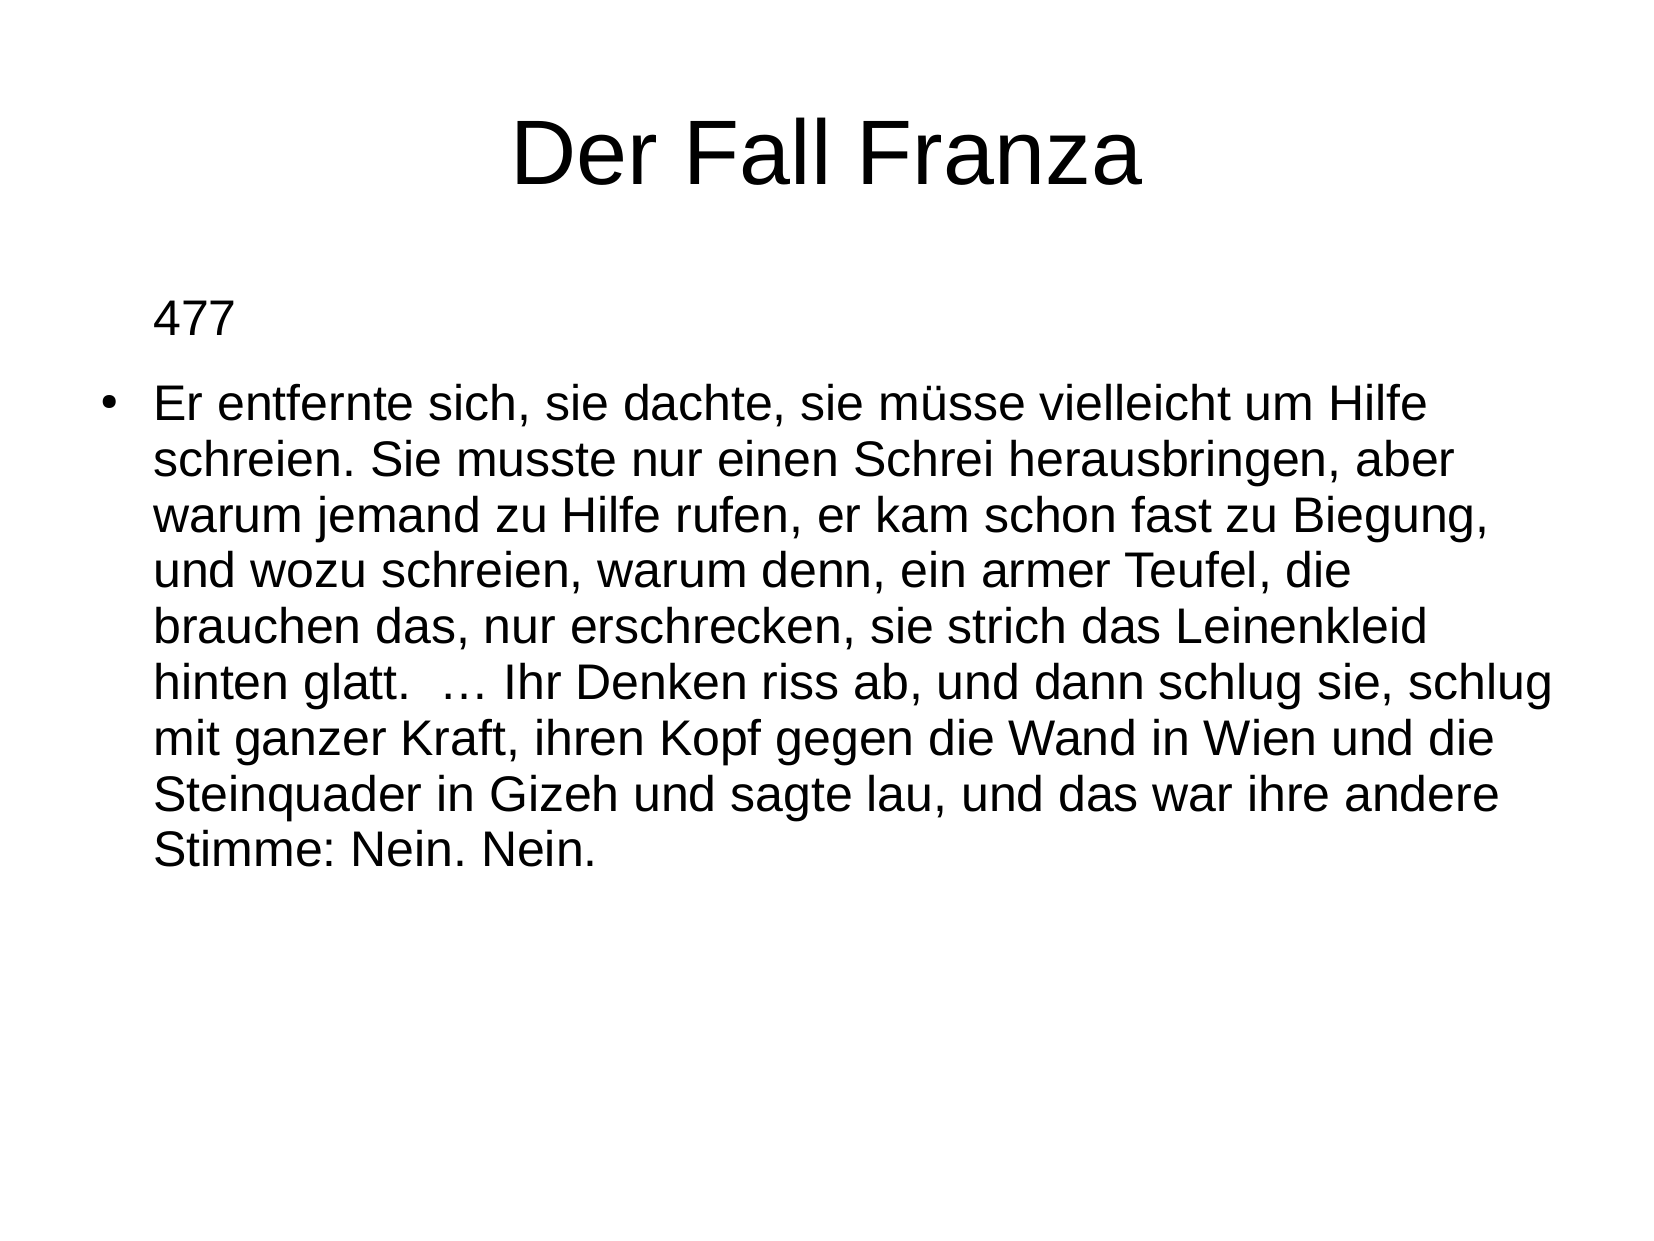

# Der Fall Franza
477
Er entfernte sich, sie dachte, sie müsse vielleicht um Hilfe schreien. Sie musste nur einen Schrei herausbringen, aber warum jemand zu Hilfe rufen, er kam schon fast zu Biegung, und wozu schreien, warum denn, ein armer Teufel, die brauchen das, nur erschrecken, sie strich das Leinenkleid hinten glatt. … Ihr Denken riss ab, und dann schlug sie, schlug mit ganzer Kraft, ihren Kopf gegen die Wand in Wien und die Steinquader in Gizeh und sagte lau, und das war ihre andere Stimme: Nein. Nein.